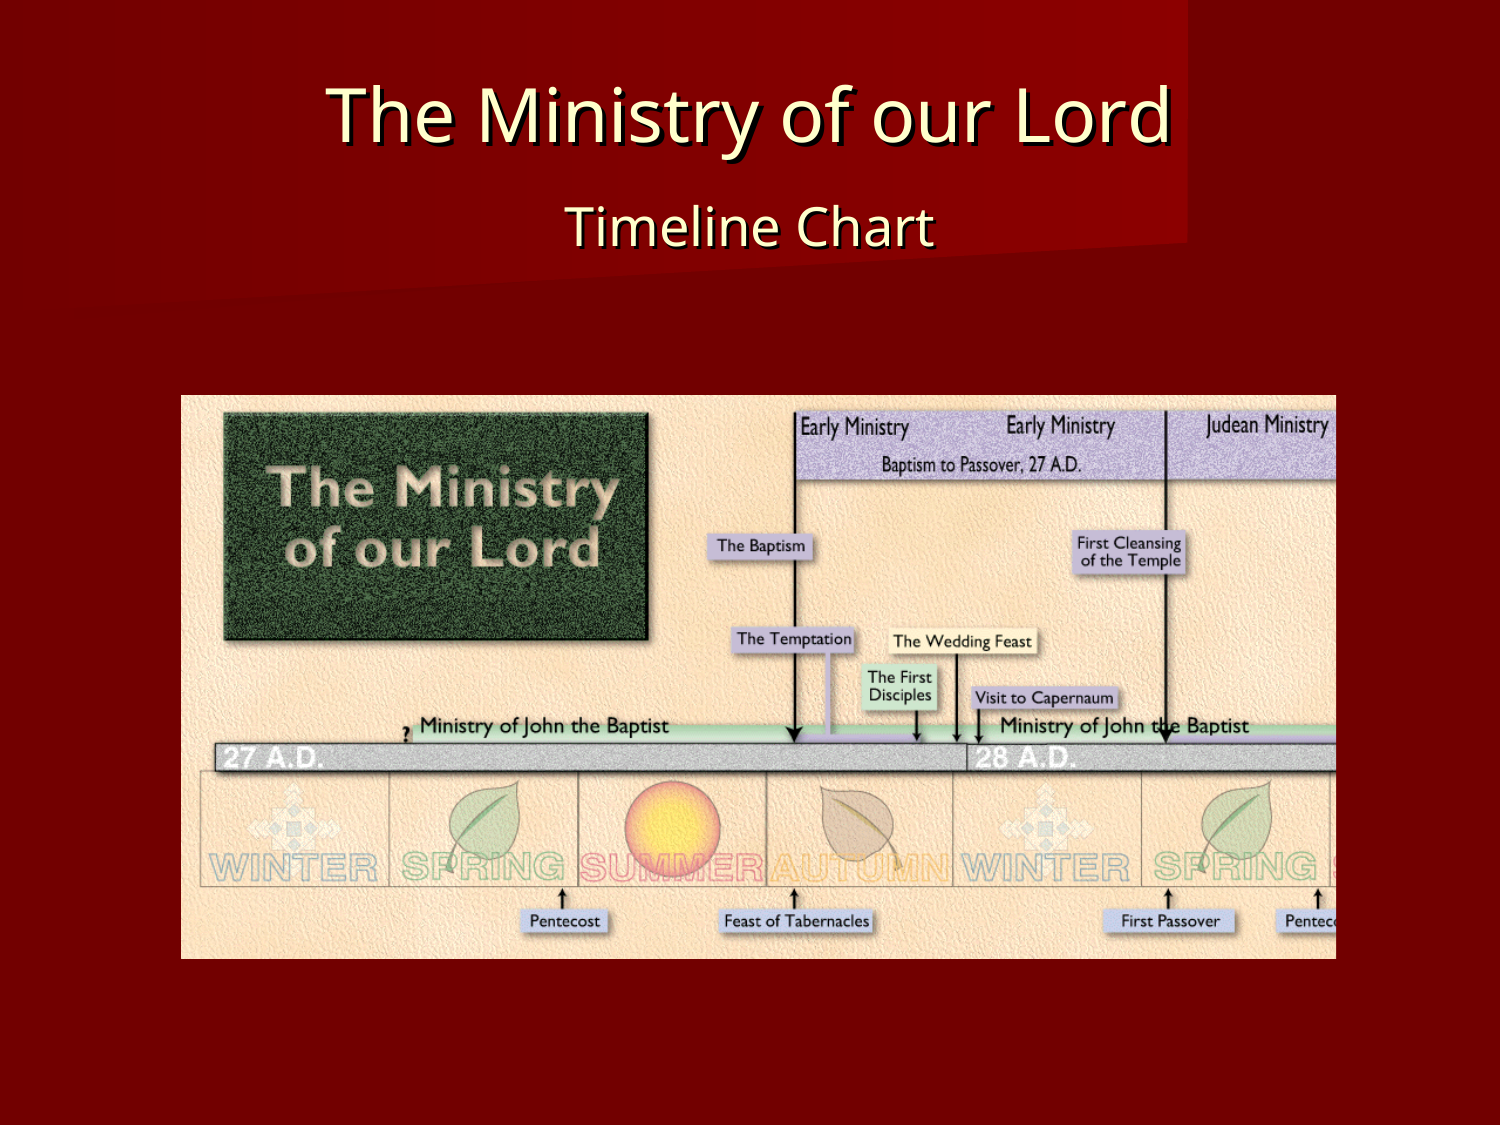

# The Ministry of our Lord Timeline Chart